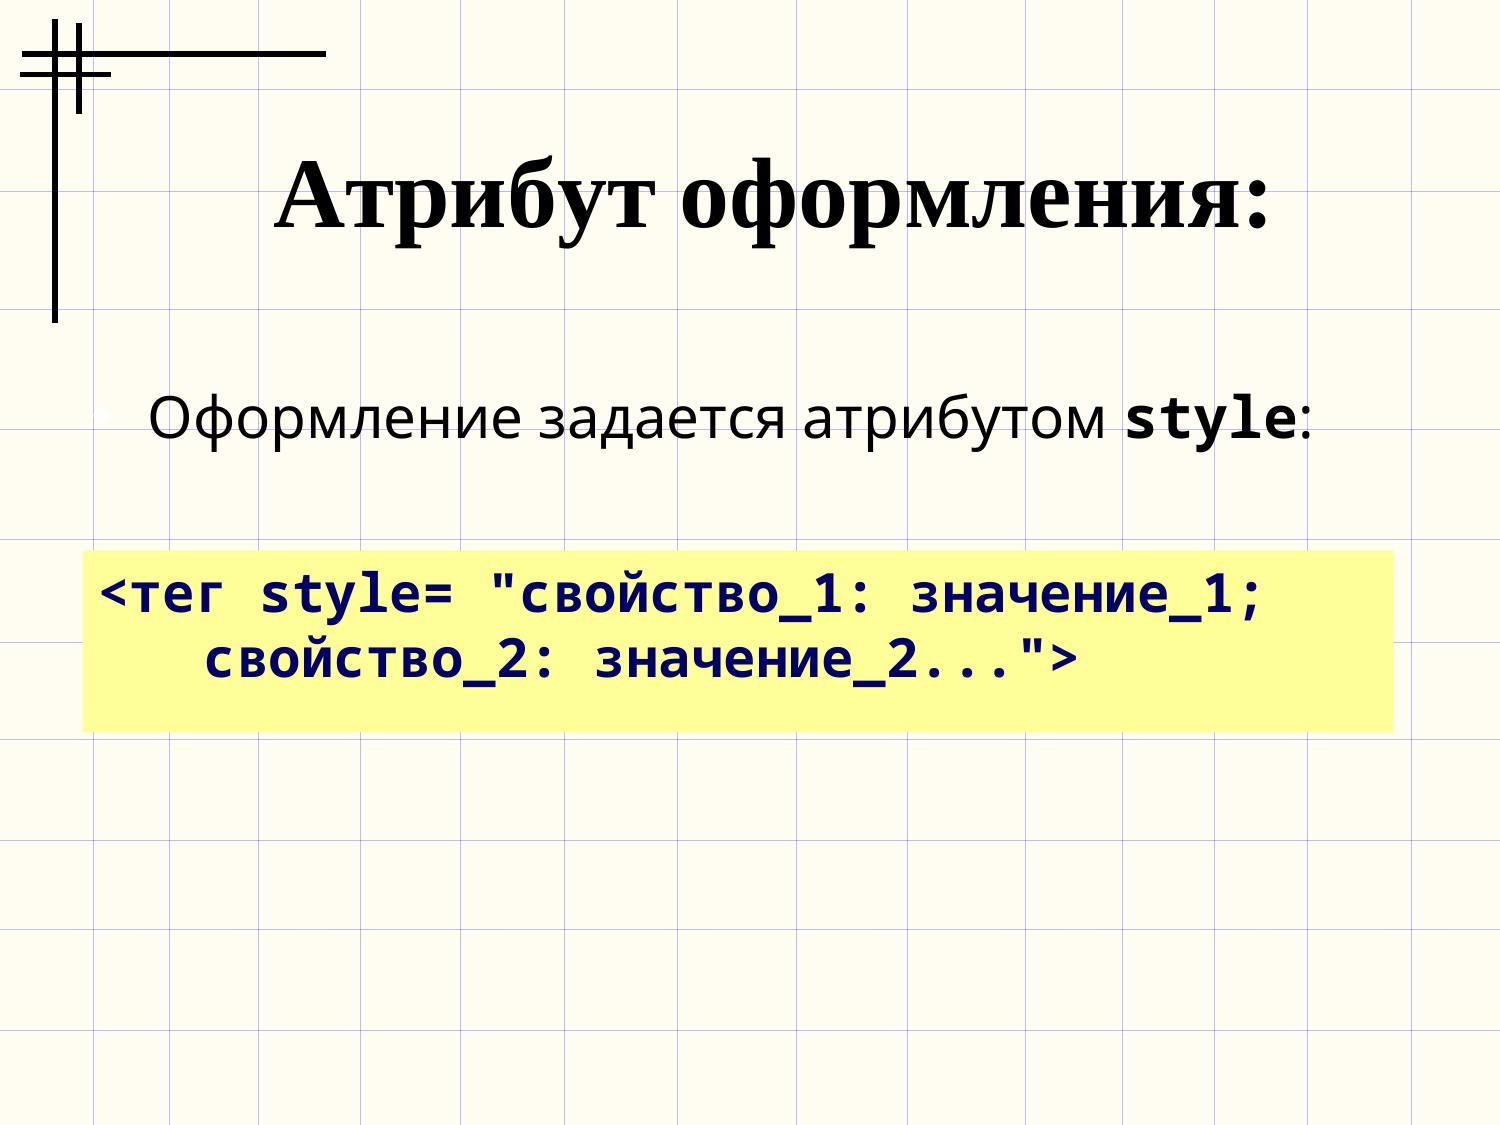

Атрибут оформления:
Оформление задается атрибутом style:
# <тег style= "свойство_1: значение_1; свойство_2: значение_2...">